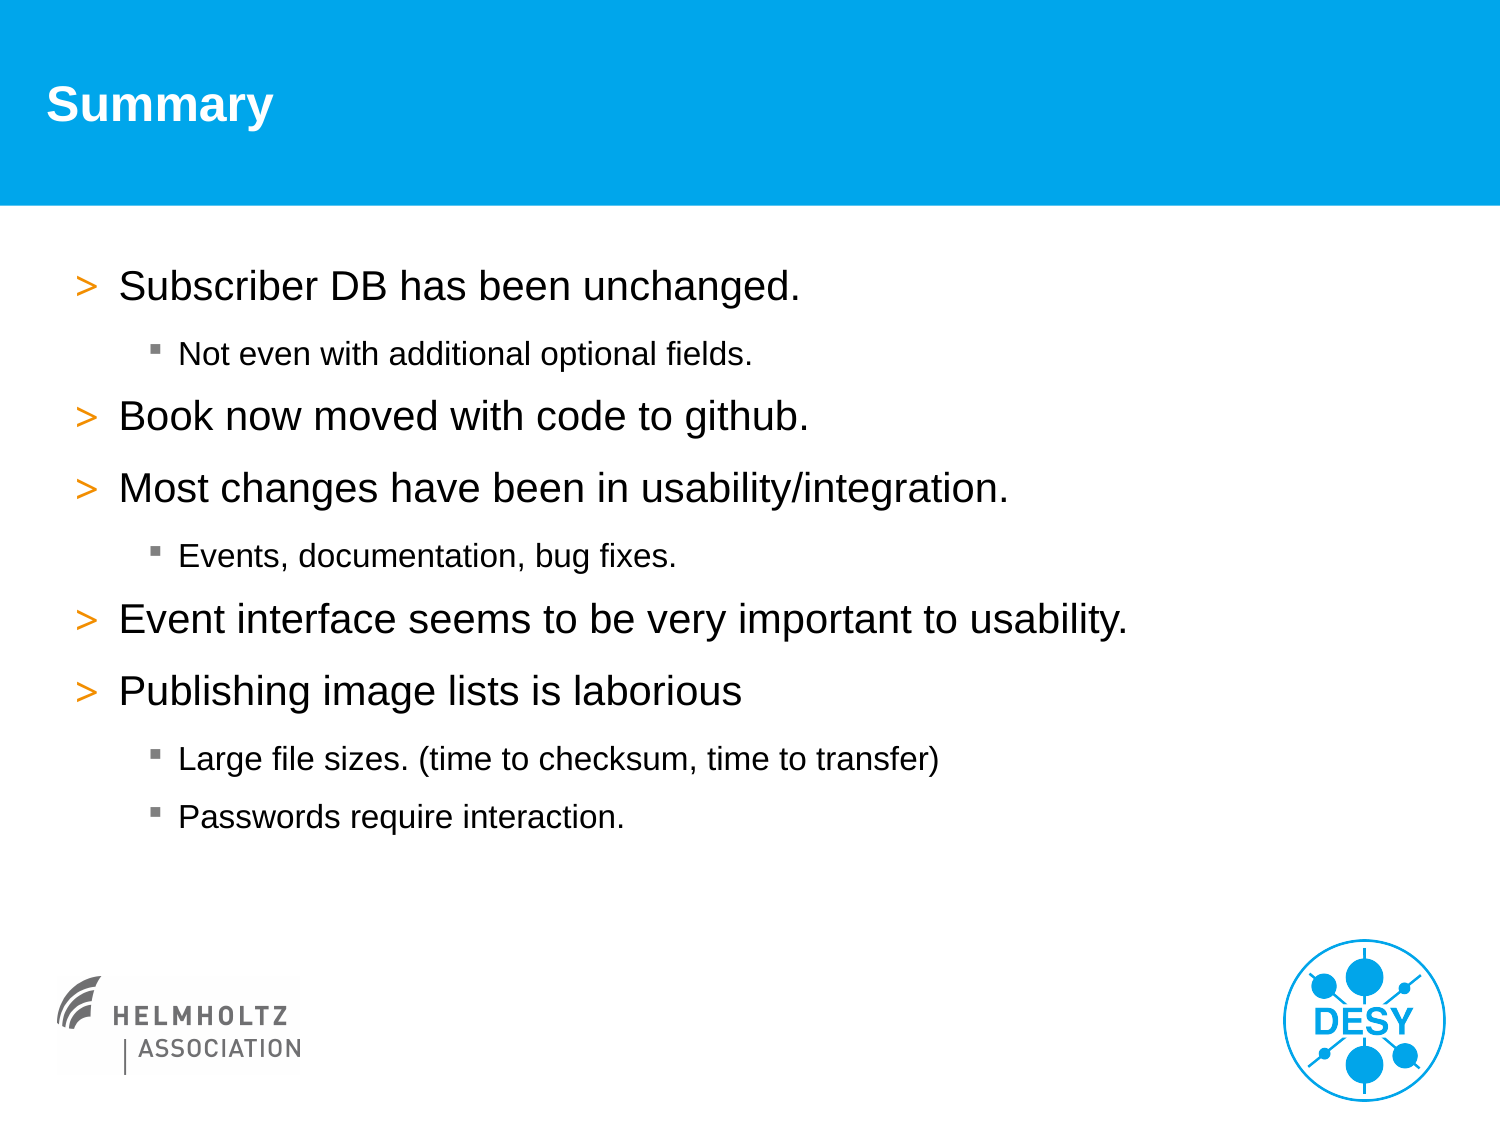

# Summary
Subscriber DB has been unchanged.
Not even with additional optional fields.
Book now moved with code to github.
Most changes have been in usability/integration.
Events, documentation, bug fixes.
Event interface seems to be very important to usability.
Publishing image lists is laborious
Large file sizes. (time to checksum, time to transfer)
Passwords require interaction.